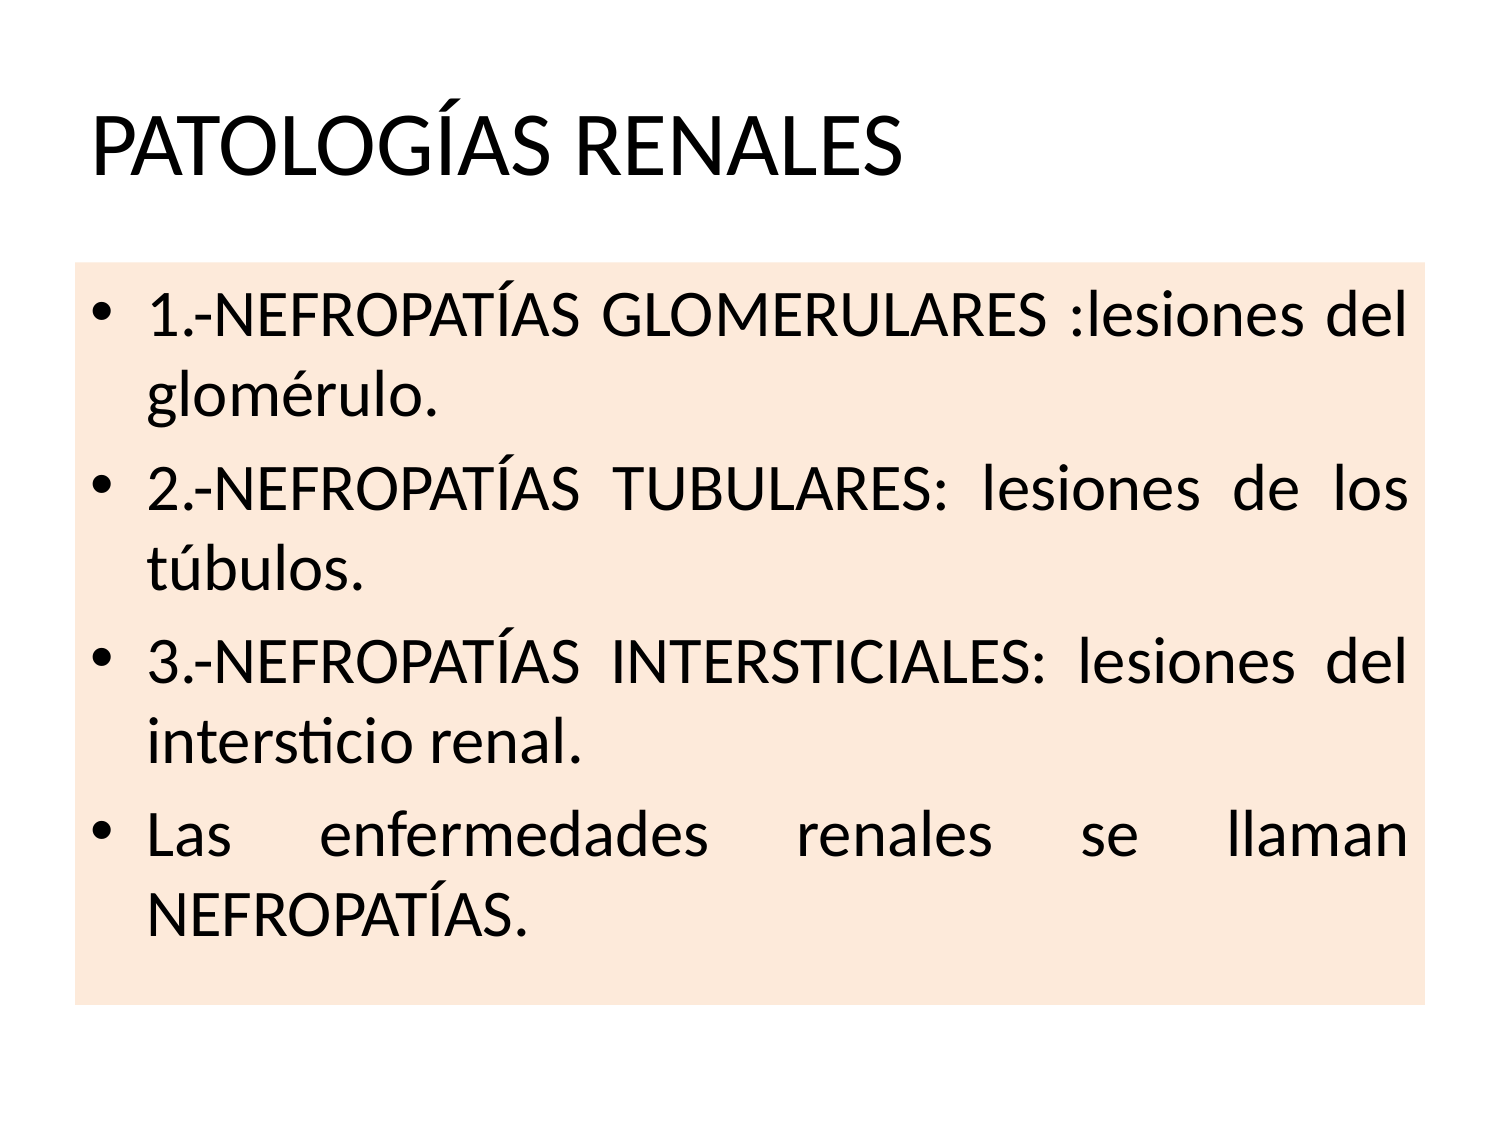

# PATOLOGÍAS RENALES
1.-NEFROPATÍAS GLOMERULARES :lesiones del glomérulo.
2.-NEFROPATÍAS TUBULARES: lesiones de los túbulos.
3.-NEFROPATÍAS INTERSTICIALES: lesiones del intersticio renal.
Las enfermedades renales se llaman NEFROPATÍAS.